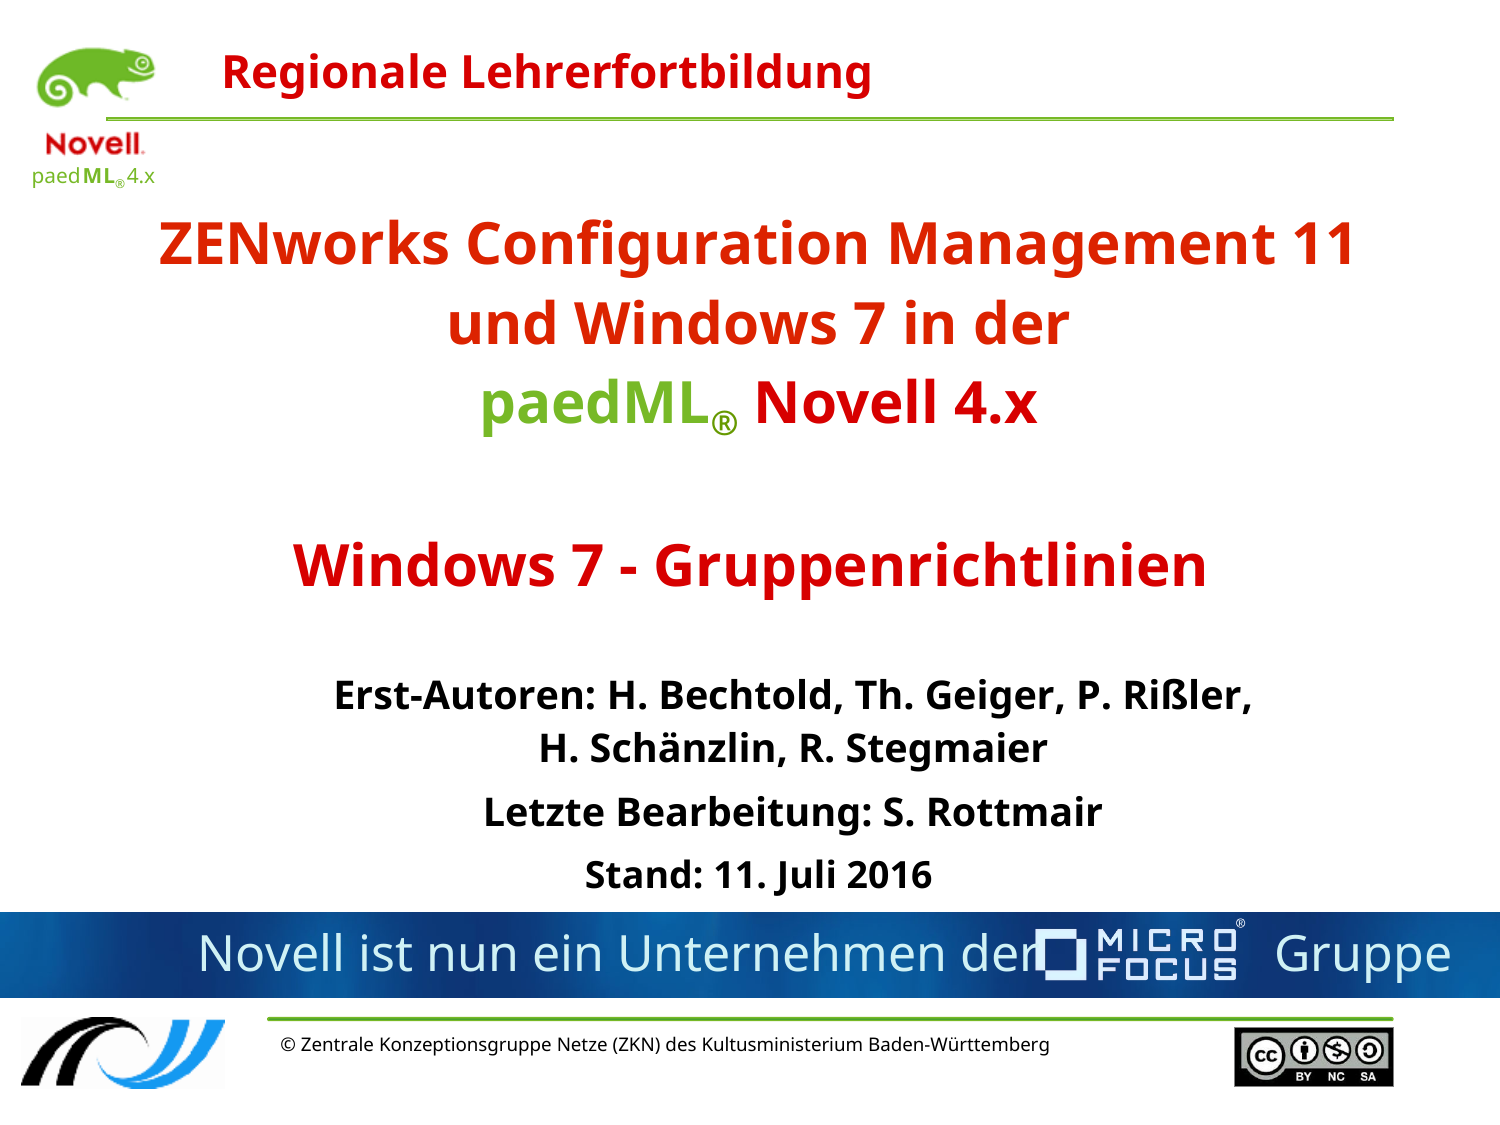

Regionale Lehrerfortbildung
# ZENworks Configuration Management 11 und Windows 7 in der paedML® Novell 4.x Windows 7 - Gruppenrichtlinien
Erst-Autoren: H. Bechtold, Th. Geiger, P. Rißler,
H. Schänzlin, R. Stegmaier
Letzte Bearbeitung: S. Rottmair
Stand: 11. Juli 2016
Novell ist nun ein Unternehmen der Gruppe
© Zentrale Konzeptionsgruppe Netze (ZKN) des Kultusministerium Baden-Württemberg